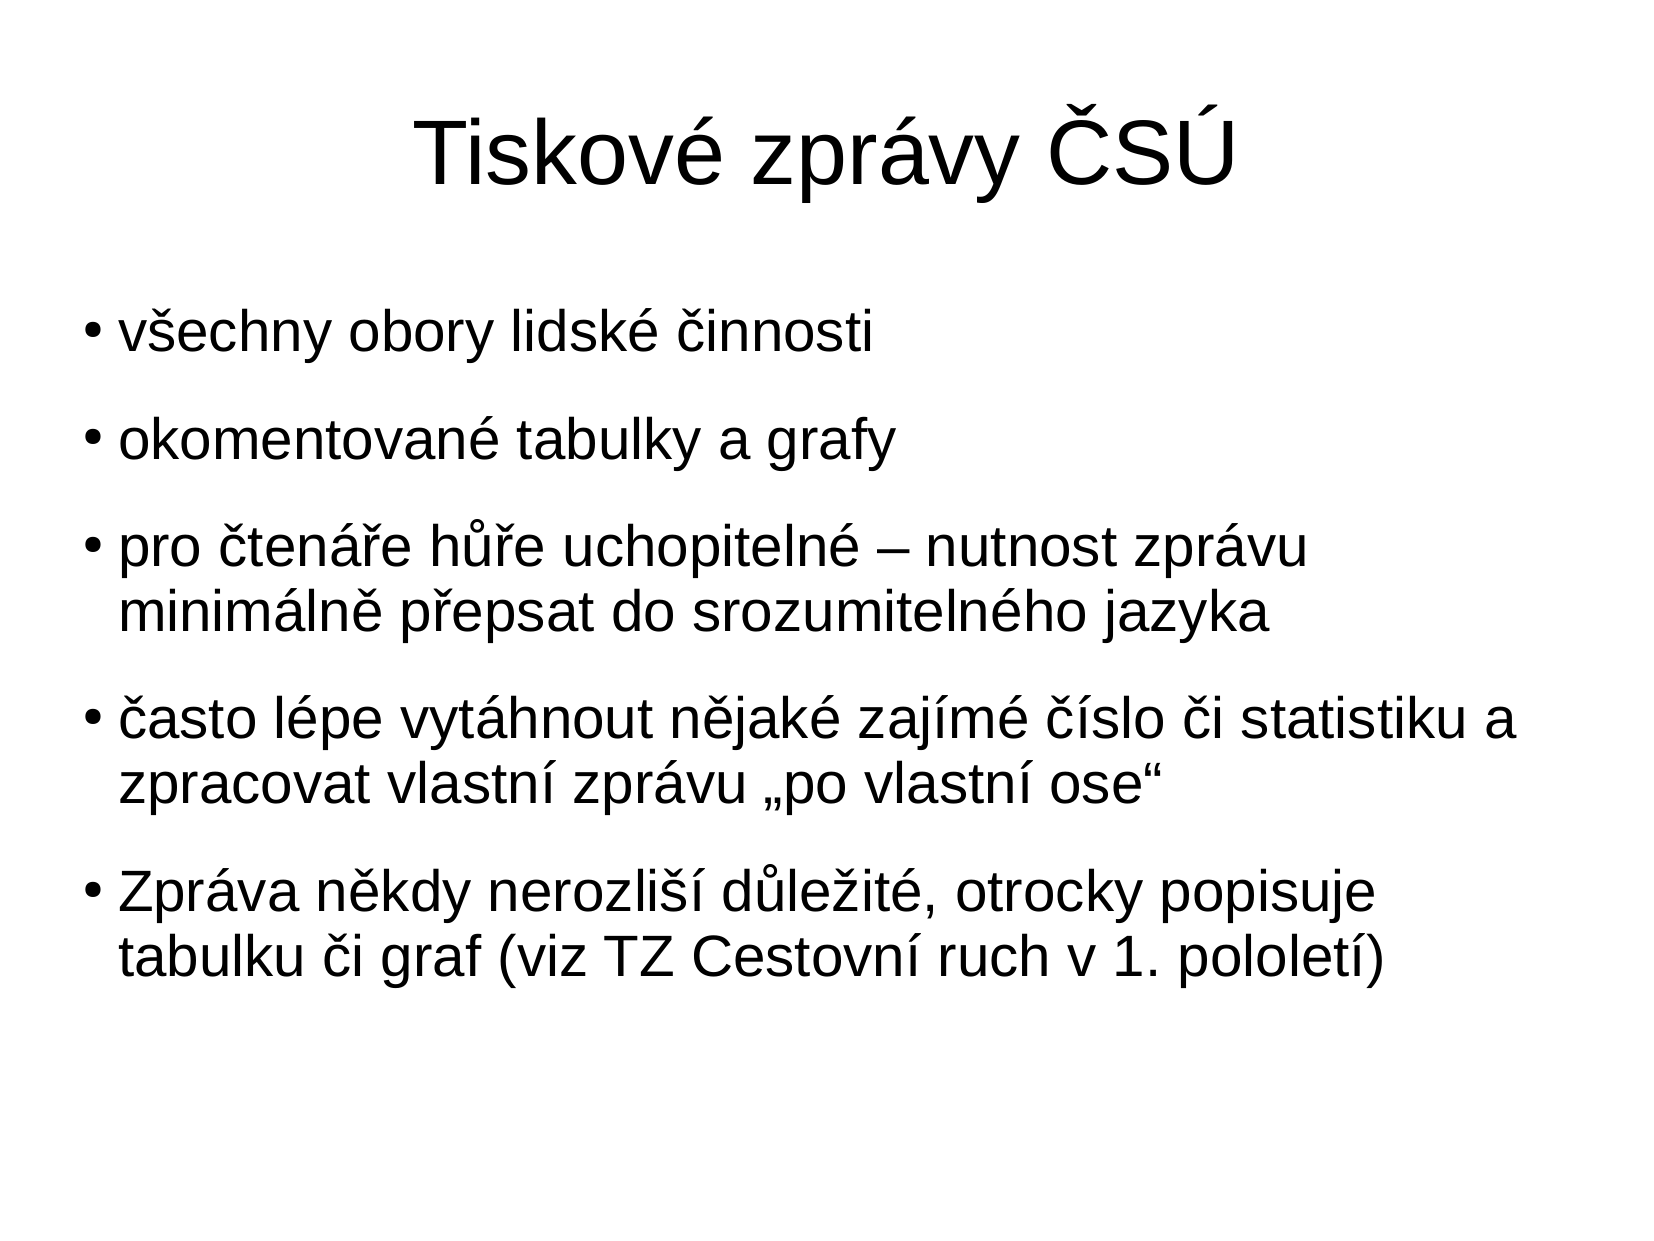

# Tiskové zprávy ČSÚ
všechny obory lidské činnosti
okomentované tabulky a grafy
pro čtenáře hůře uchopitelné – nutnost zprávu minimálně přepsat do srozumitelného jazyka
často lépe vytáhnout nějaké zajímé číslo či statistiku a zpracovat vlastní zprávu „po vlastní ose“
Zpráva někdy nerozliší důležité, otrocky popisuje tabulku či graf (viz TZ Cestovní ruch v 1. pololetí)